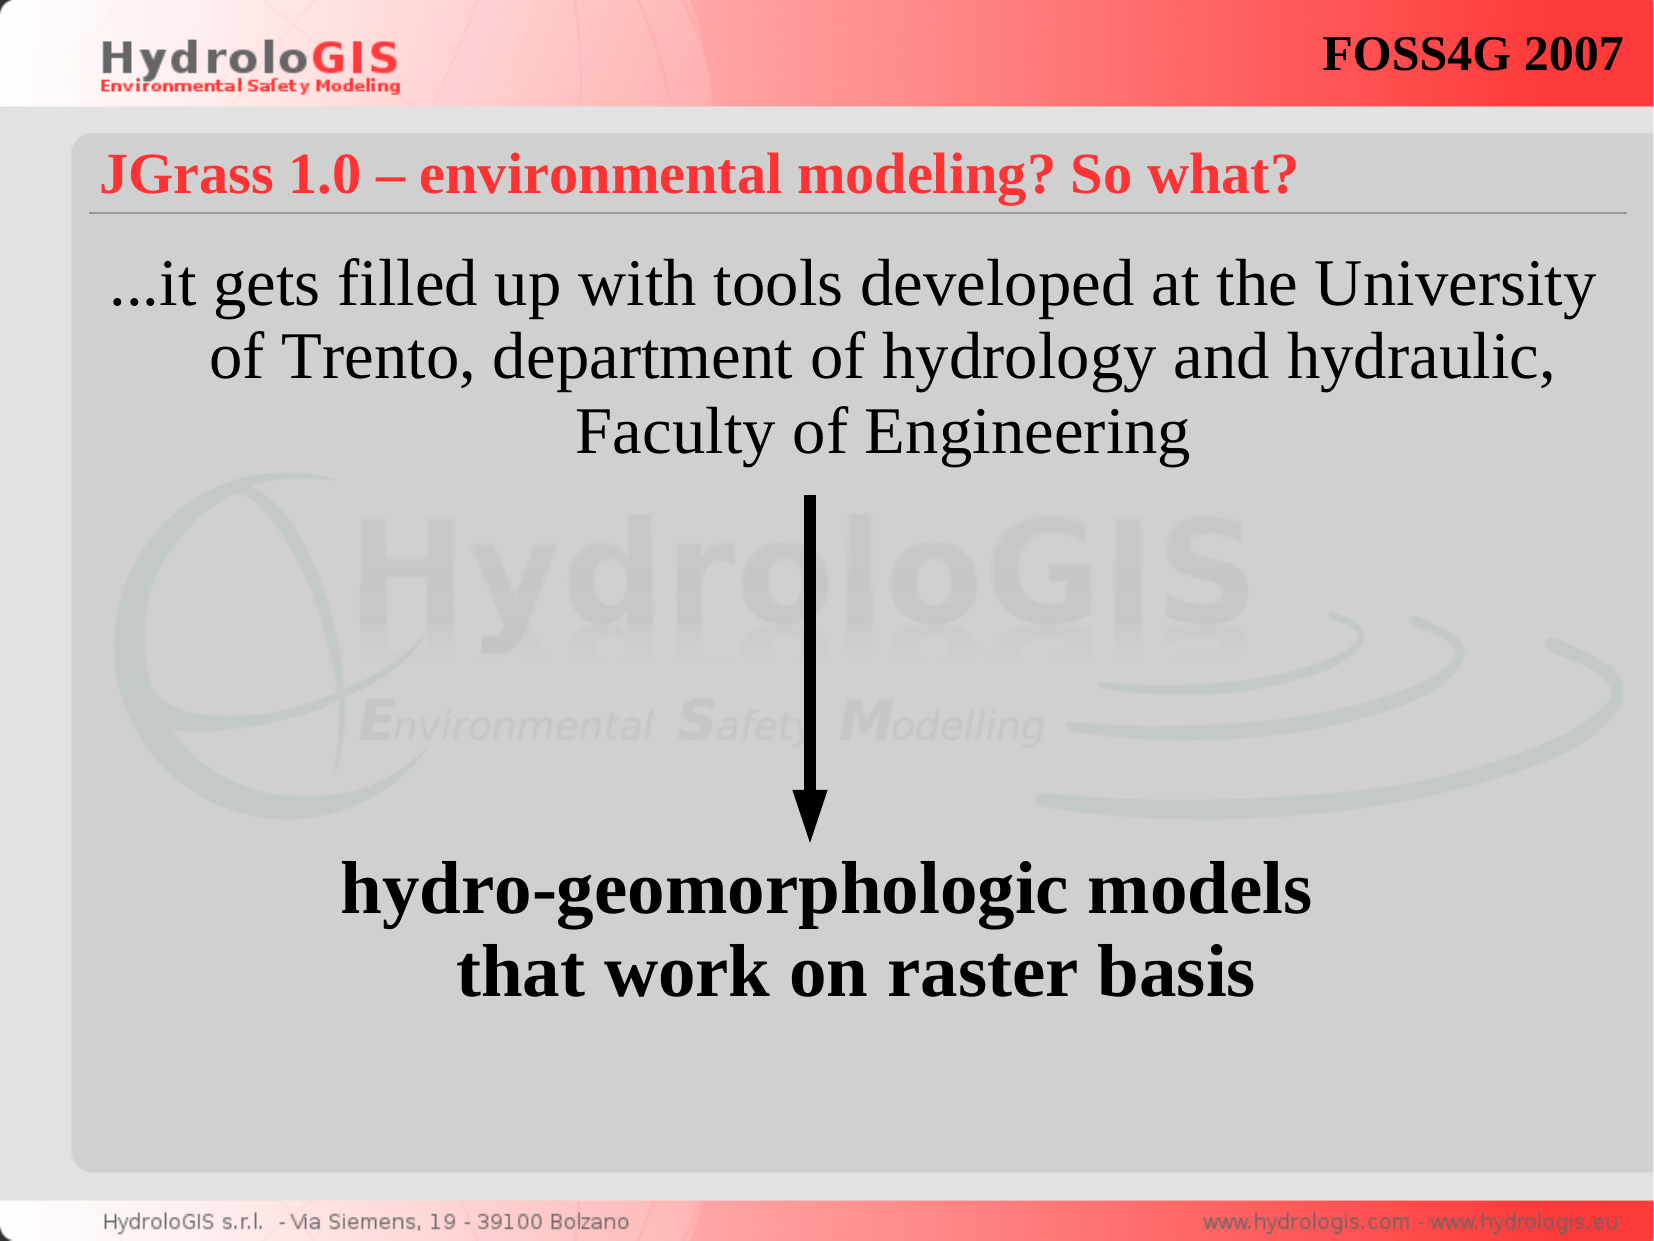

# JGrass 1.0 – environmental modeling? So what?
...it gets filled up with tools developed at the University of Trento, department of hydrology and hydraulic, Faculty of Engineering
hydro-geomorphologic models that work on raster basis